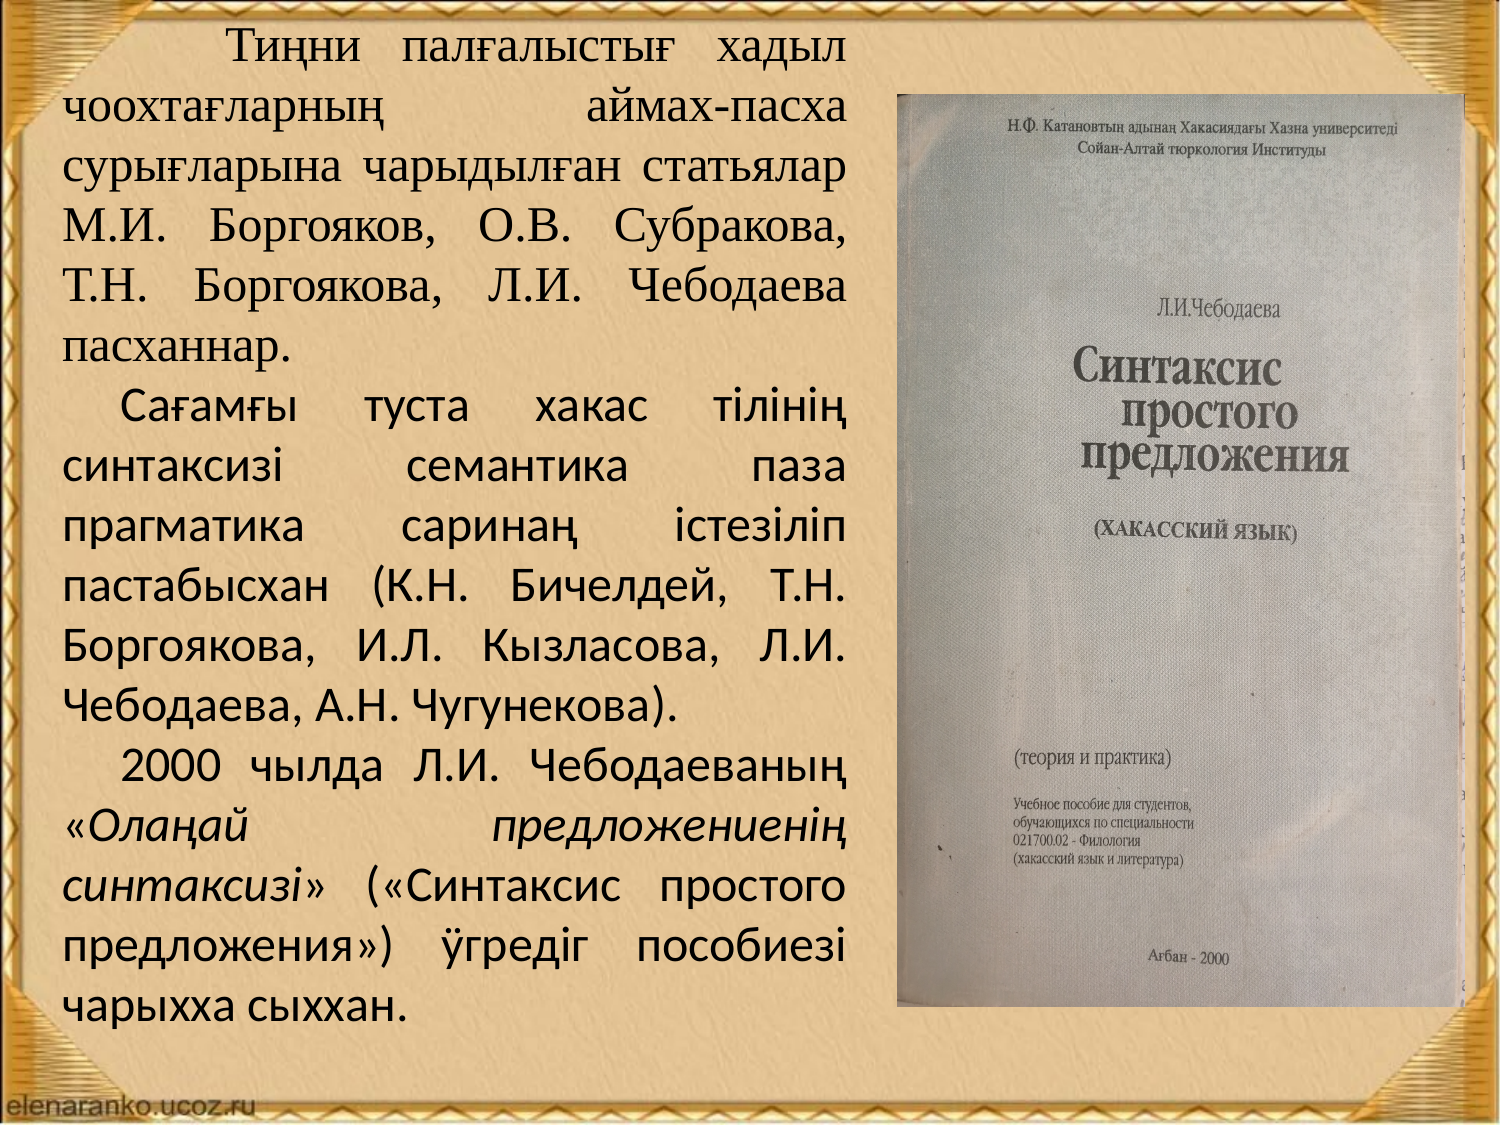

Тиңни палғалыстығ хадыл чоохтағларның аймах-пасха сурығларына чарыдылған статьялар М.И. Боргояков, О.В. Субракова, Т.Н. Боргоякова, Л.И. Чебодаева пасханнар.
Сағамғы туста хакас тілінің синтаксизі семантика паза прагматика саринаң істезіліп пастабысхан (К.Н. Бичелдей, Т.Н. Боргоякова, И.Л. Кызласова, Л.И. Чебодаева, А.Н. Чугунекова).
2000 чылда Л.И. Чебодаеваның «Олаңай предложениенің синтаксизі» («Cинтаксис простого предложения») ӱгредіг пособиезі чарыхха сыххан.